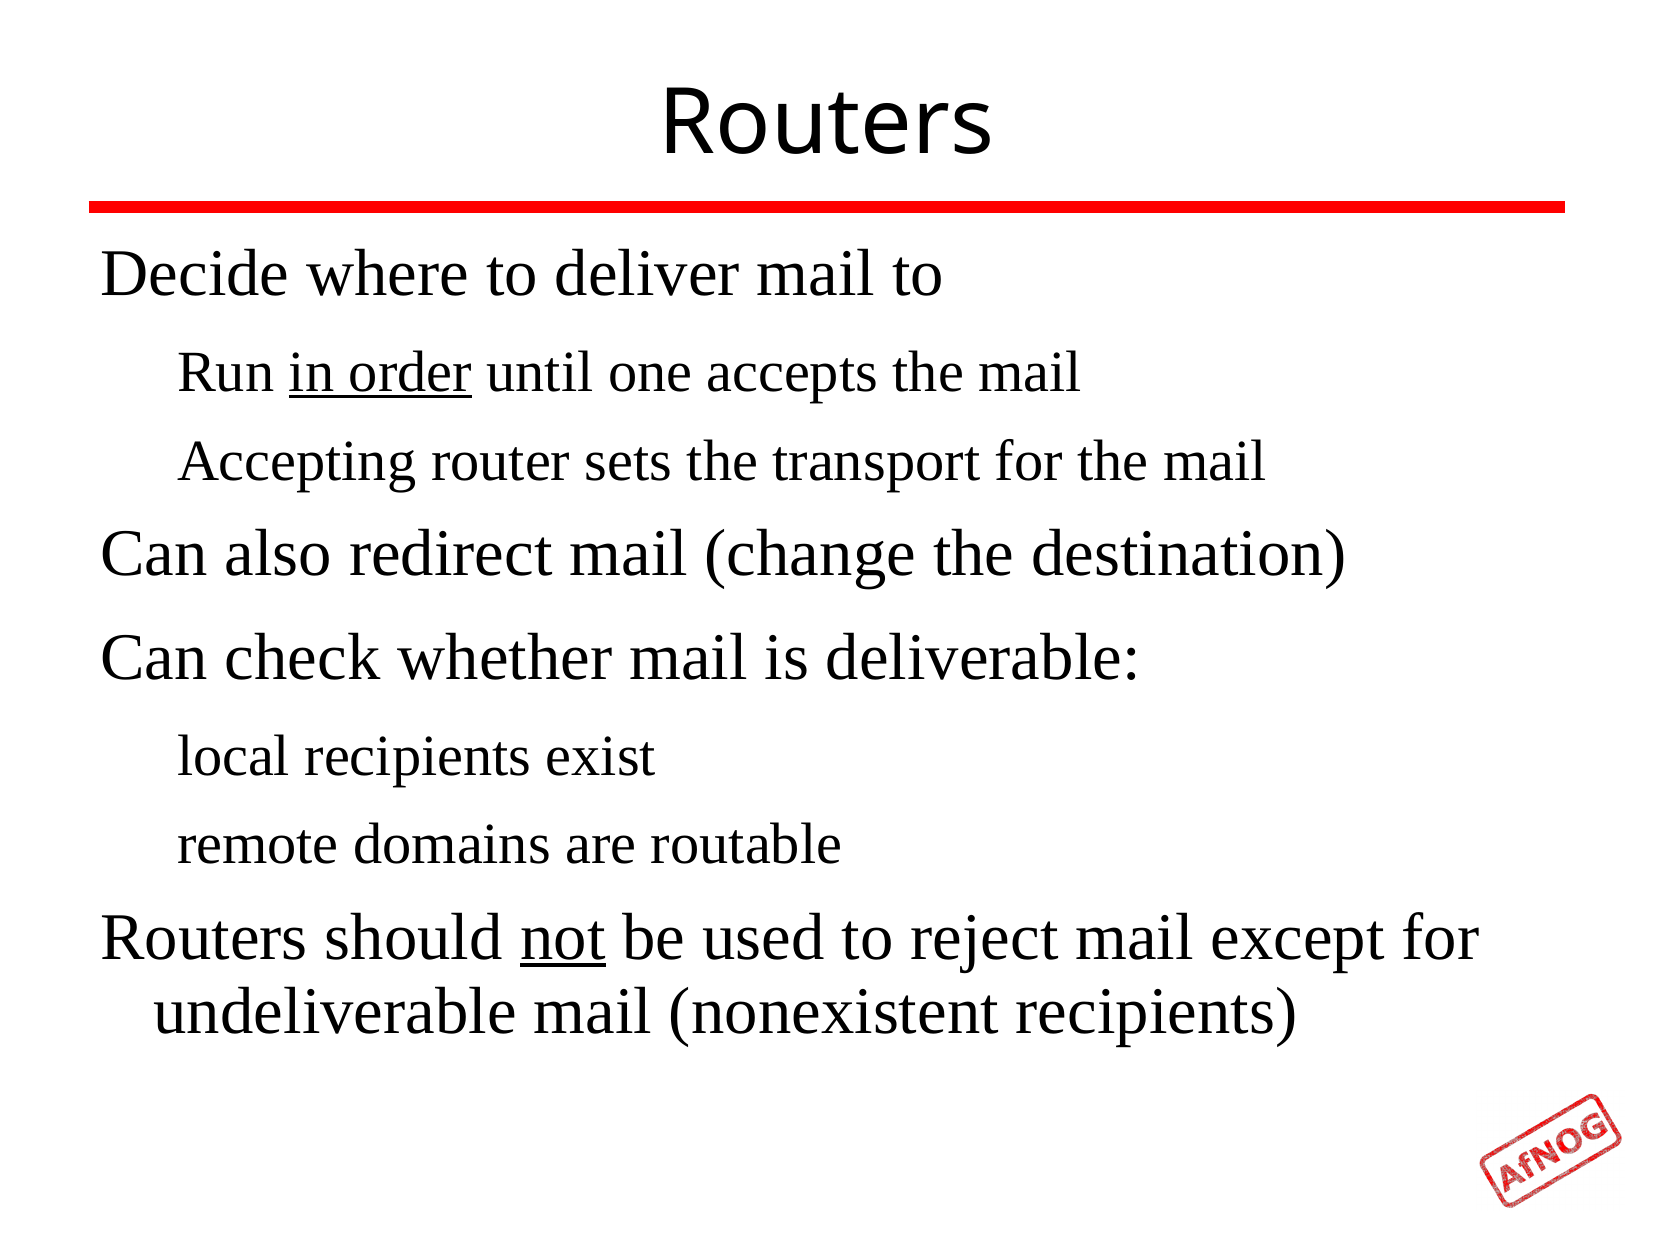

# Routers
Decide where to deliver mail to
Run in order until one accepts the mail
Accepting router sets the transport for the mail
Can also redirect mail (change the destination)
Can check whether mail is deliverable:
local recipients exist
remote domains are routable
Routers should not be used to reject mail except for undeliverable mail (nonexistent recipients)